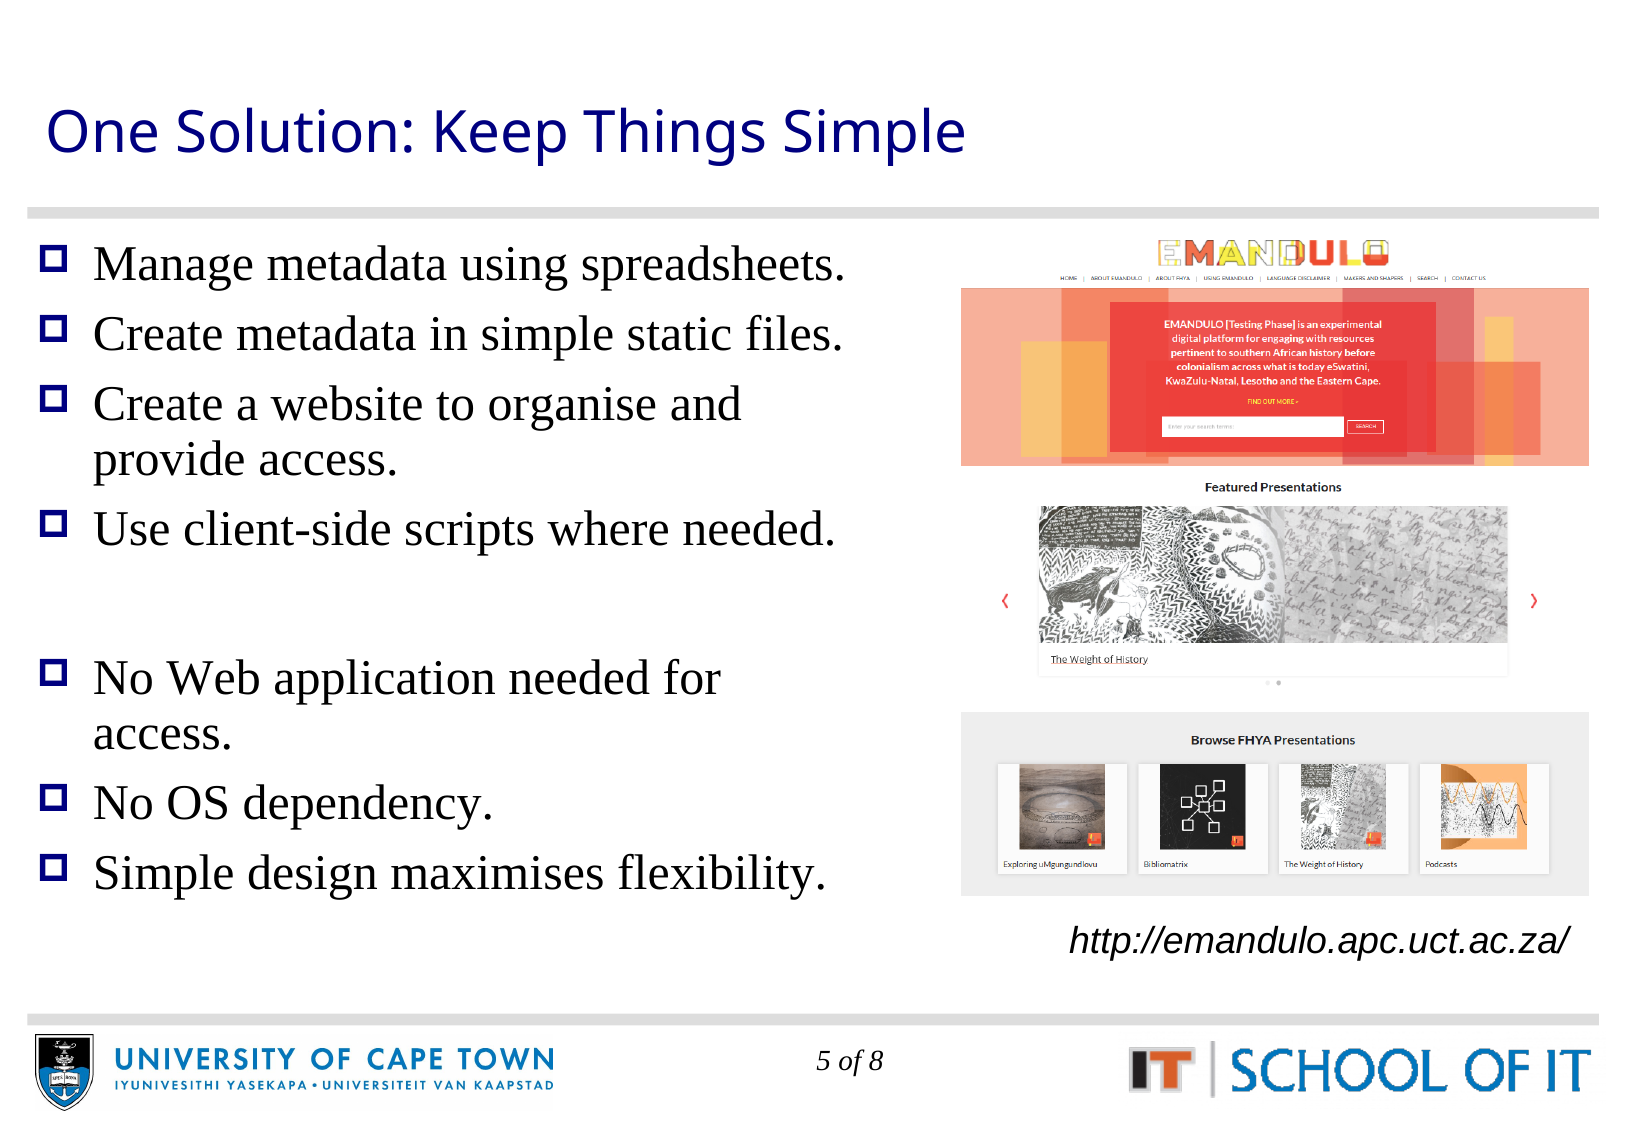

# One Solution: Keep Things Simple
Manage metadata using spreadsheets.
Create metadata in simple static files.
Create a website to organise and provide access.
Use client-side scripts where needed.
No Web application needed for access.
No OS dependency.
Simple design maximises flexibility.
http://emandulo.apc.uct.ac.za/
5